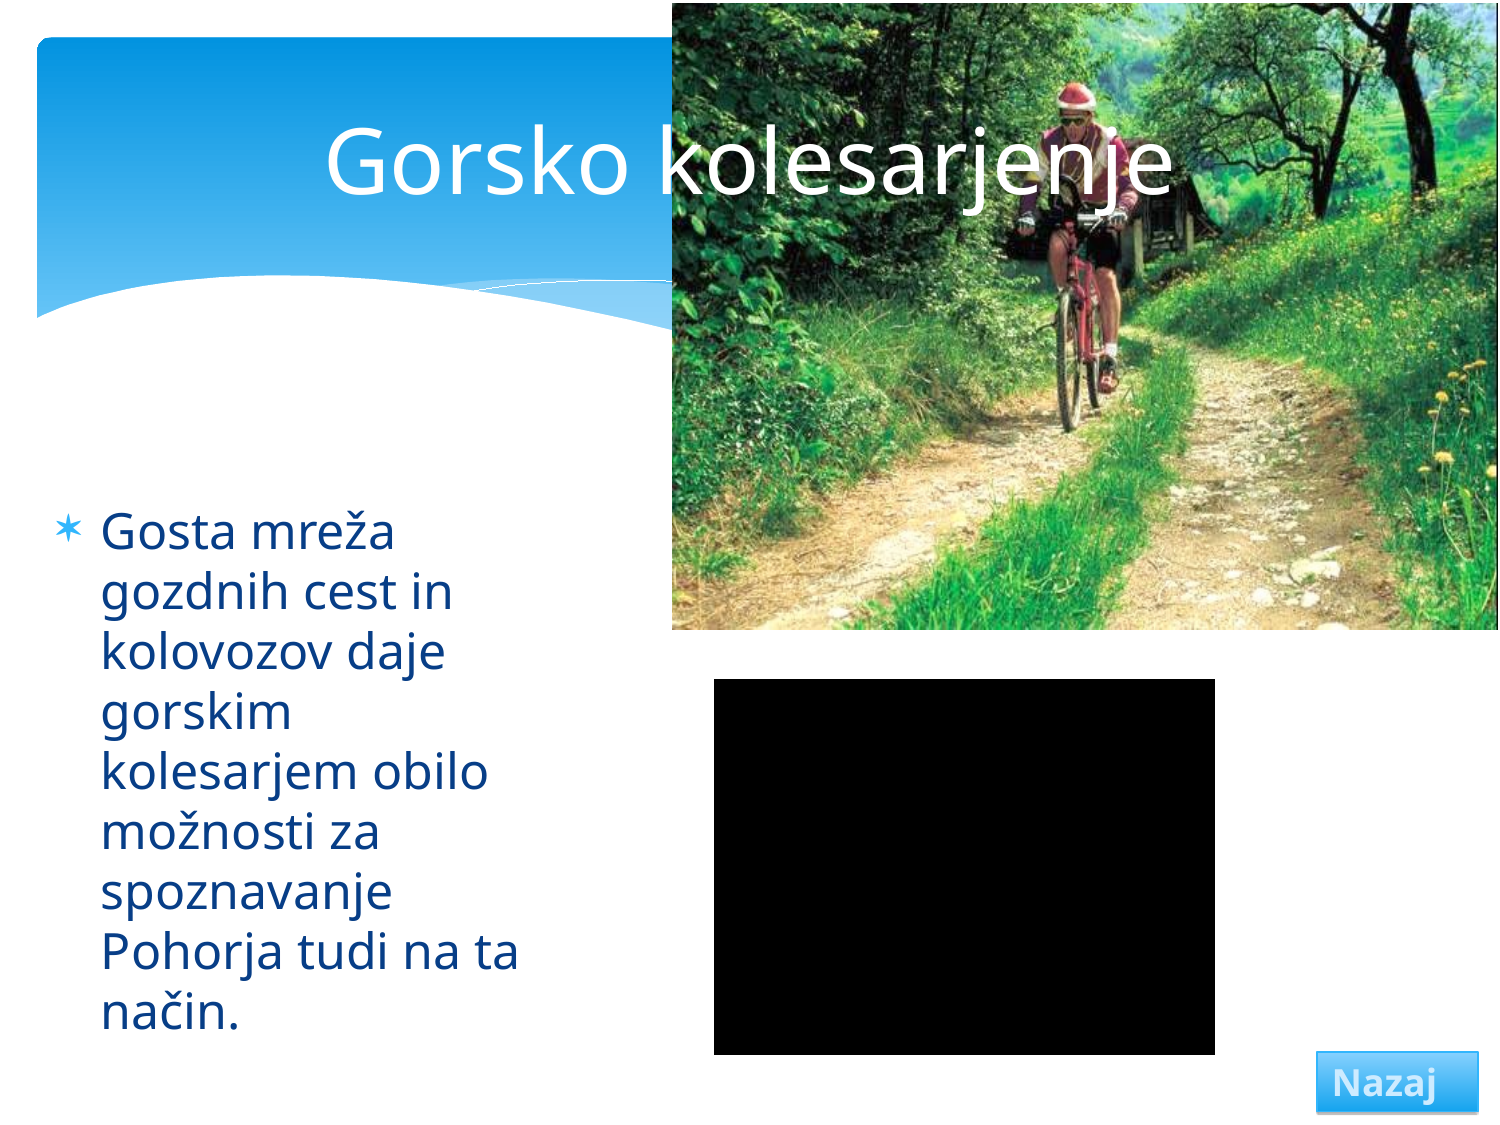

Gorsko kolesarjenje
# Gosta mreža gozdnih cest in kolovozov daje gorskim kolesarjem obilo možnosti za spoznavanje Pohorja tudi na ta način.
Nazaj